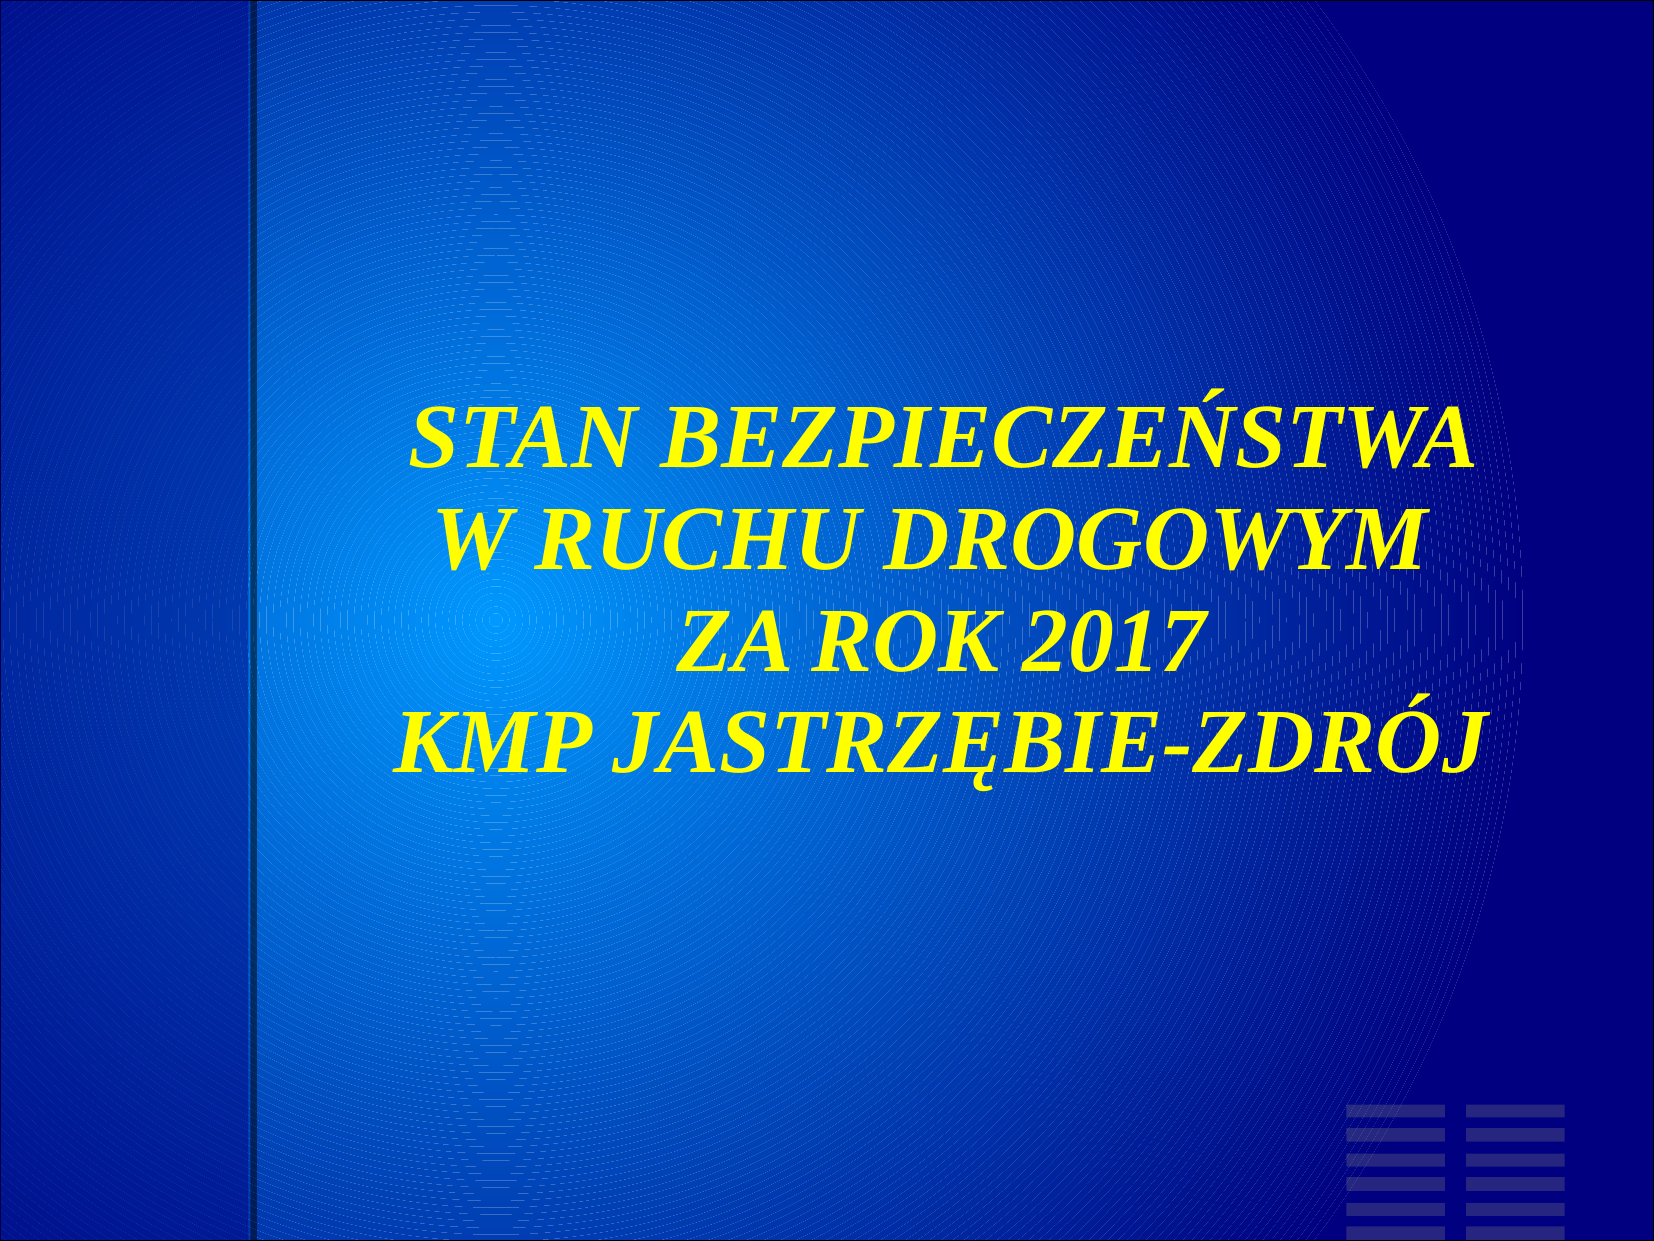

STAN BEZPIECZEŃSTWA
W RUCHU DROGOWYM
ZA ROK 2017
KMP JASTRZĘBIE-ZDRÓJ